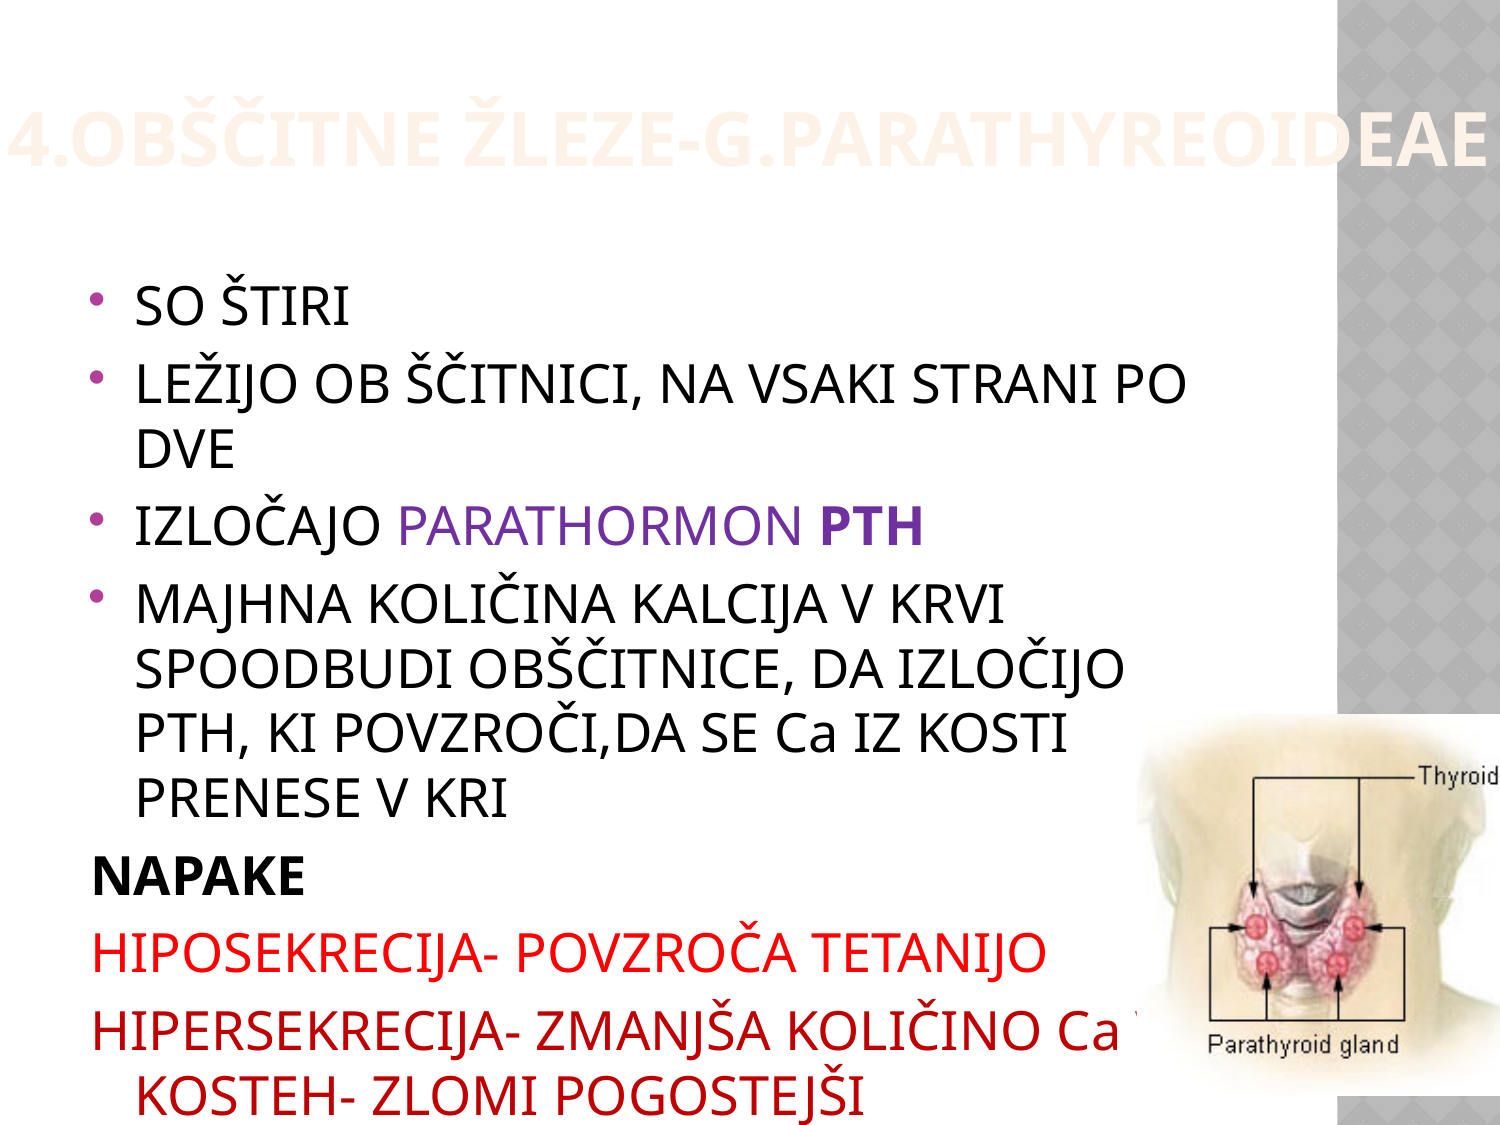

# 4.OBŠČITNE ŽLEZE-G.PARATHYREOIDEAE
SO ŠTIRI
LEŽIJO OB ŠČITNICI, NA VSAKI STRANI PO DVE
IZLOČAJO PARATHORMON PTH
MAJHNA KOLIČINA KALCIJA V KRVI SPOODBUDI OBŠČITNICE, DA IZLOČIJO PTH, KI POVZROČI,DA SE Ca IZ KOSTI PRENESE V KRI
NAPAKE
HIPOSEKRECIJA- POVZROČA TETANIJO
HIPERSEKRECIJA- ZMANJŠA KOLIČINO Ca V KOSTEH- ZLOMI POGOSTEJŠI